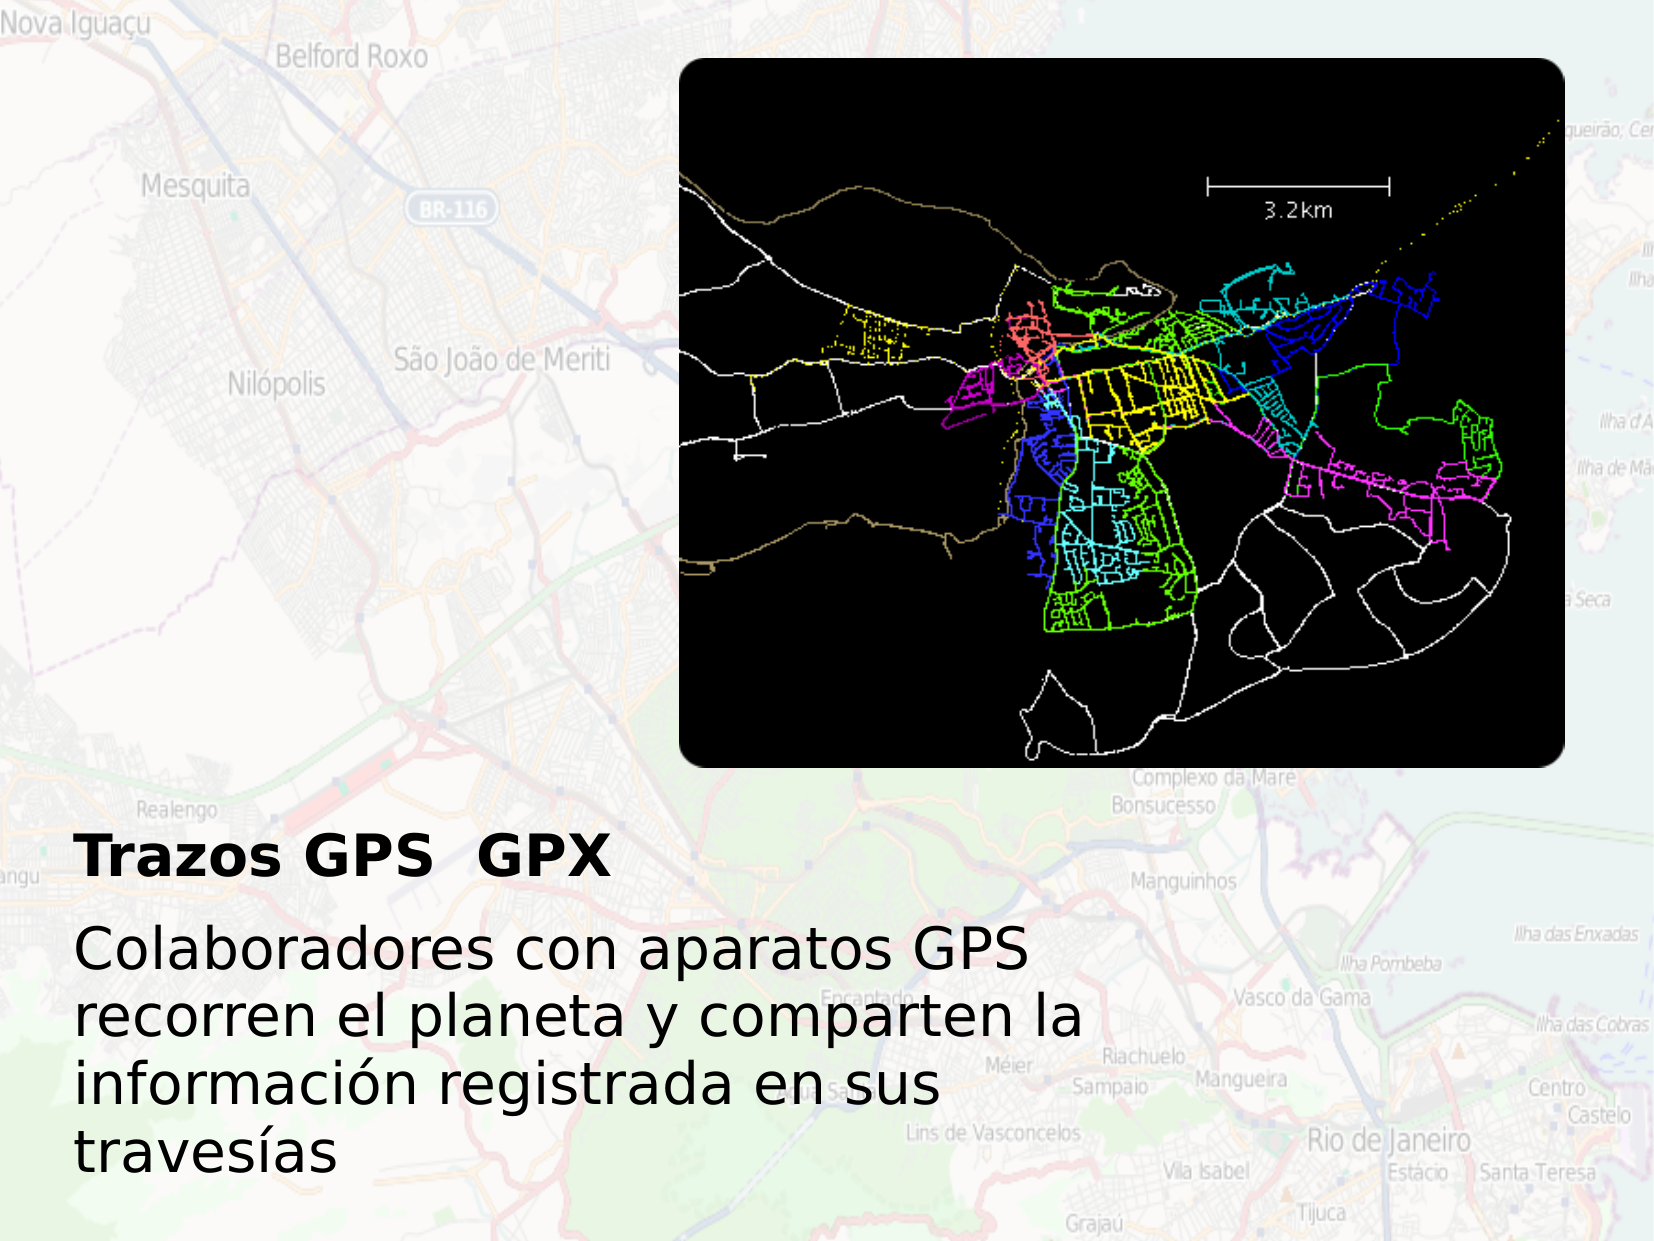

Trazos GPS GPX
Colaboradores con aparatos GPS recorren el planeta y comparten la información registrada en sus travesías